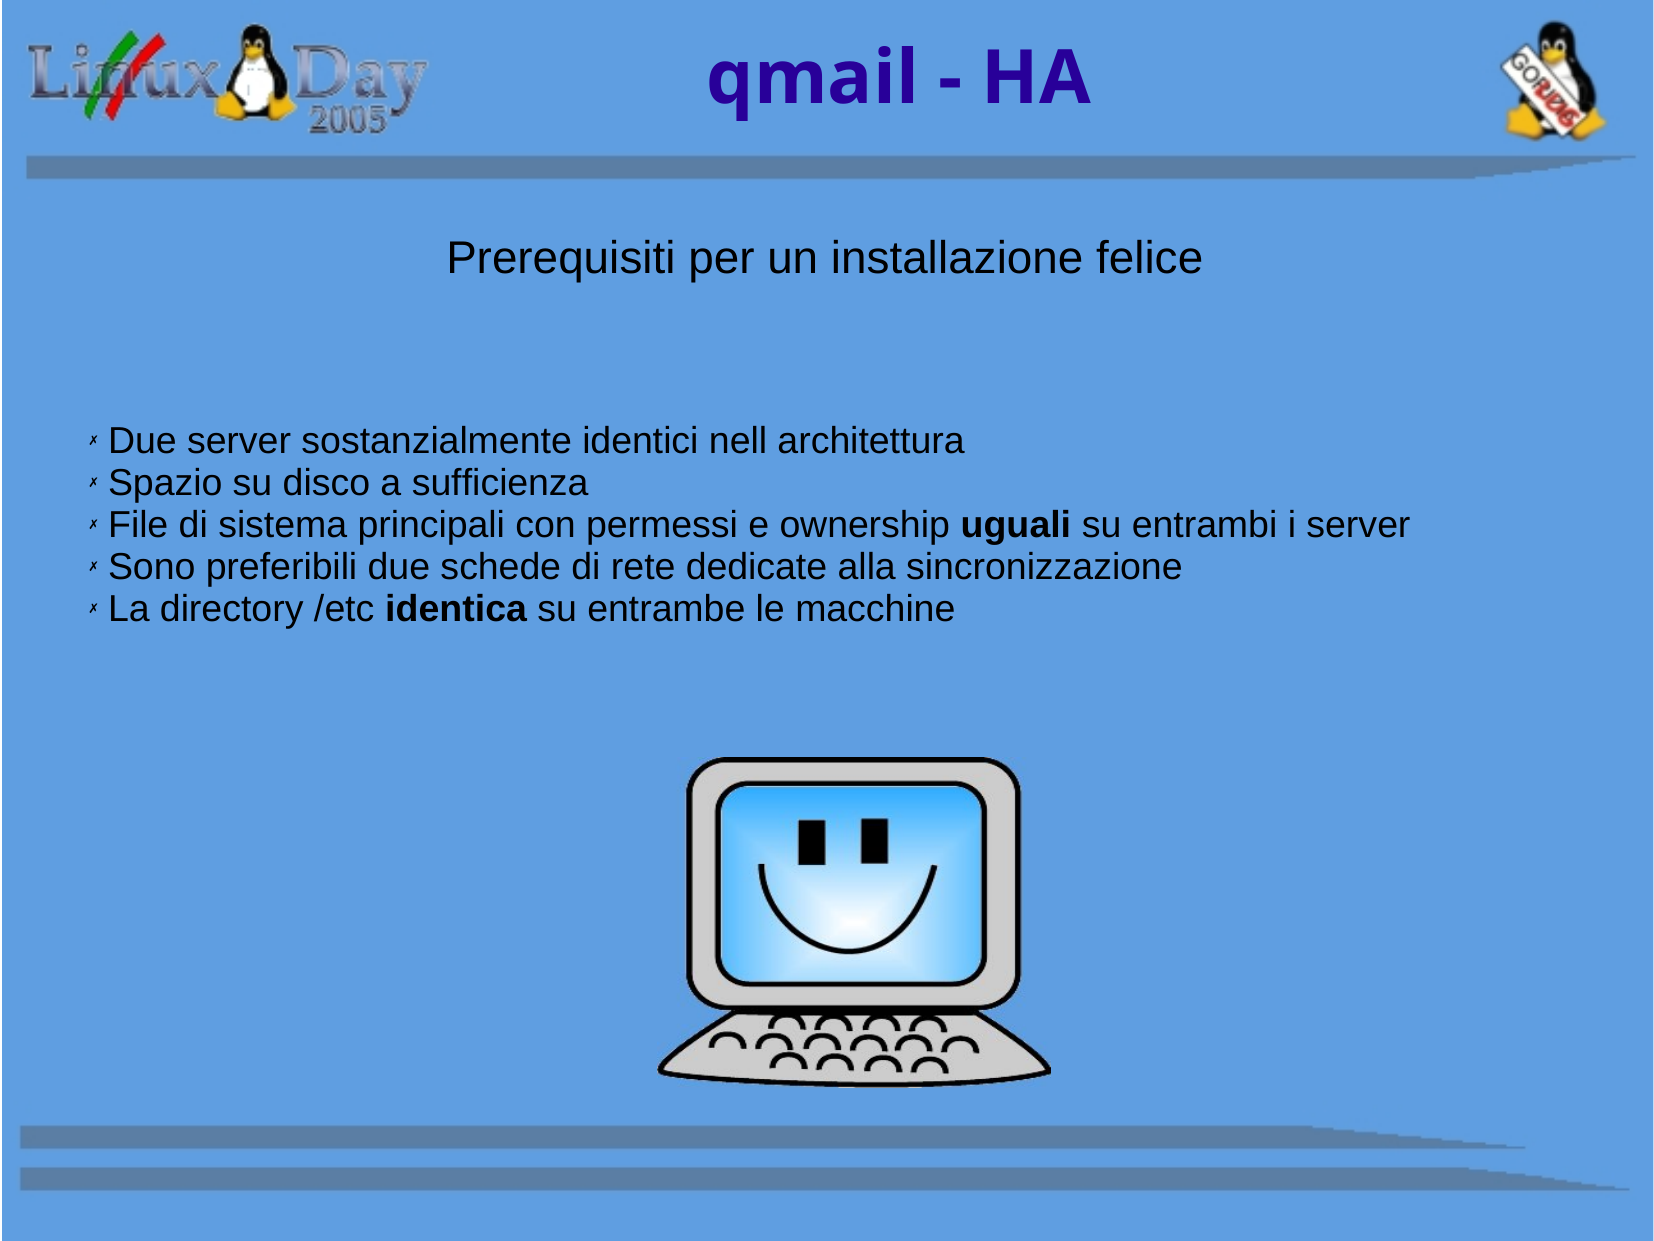

qmail - HA
Prerequisiti per un installazione felice
 Due server sostanzialmente identici nell architettura
 Spazio su disco a sufficienza
 File di sistema principali con permessi e ownership uguali su entrambi i server
 Sono preferibili due schede di rete dedicate alla sincronizzazione
 La directory /etc identica su entrambe le macchine